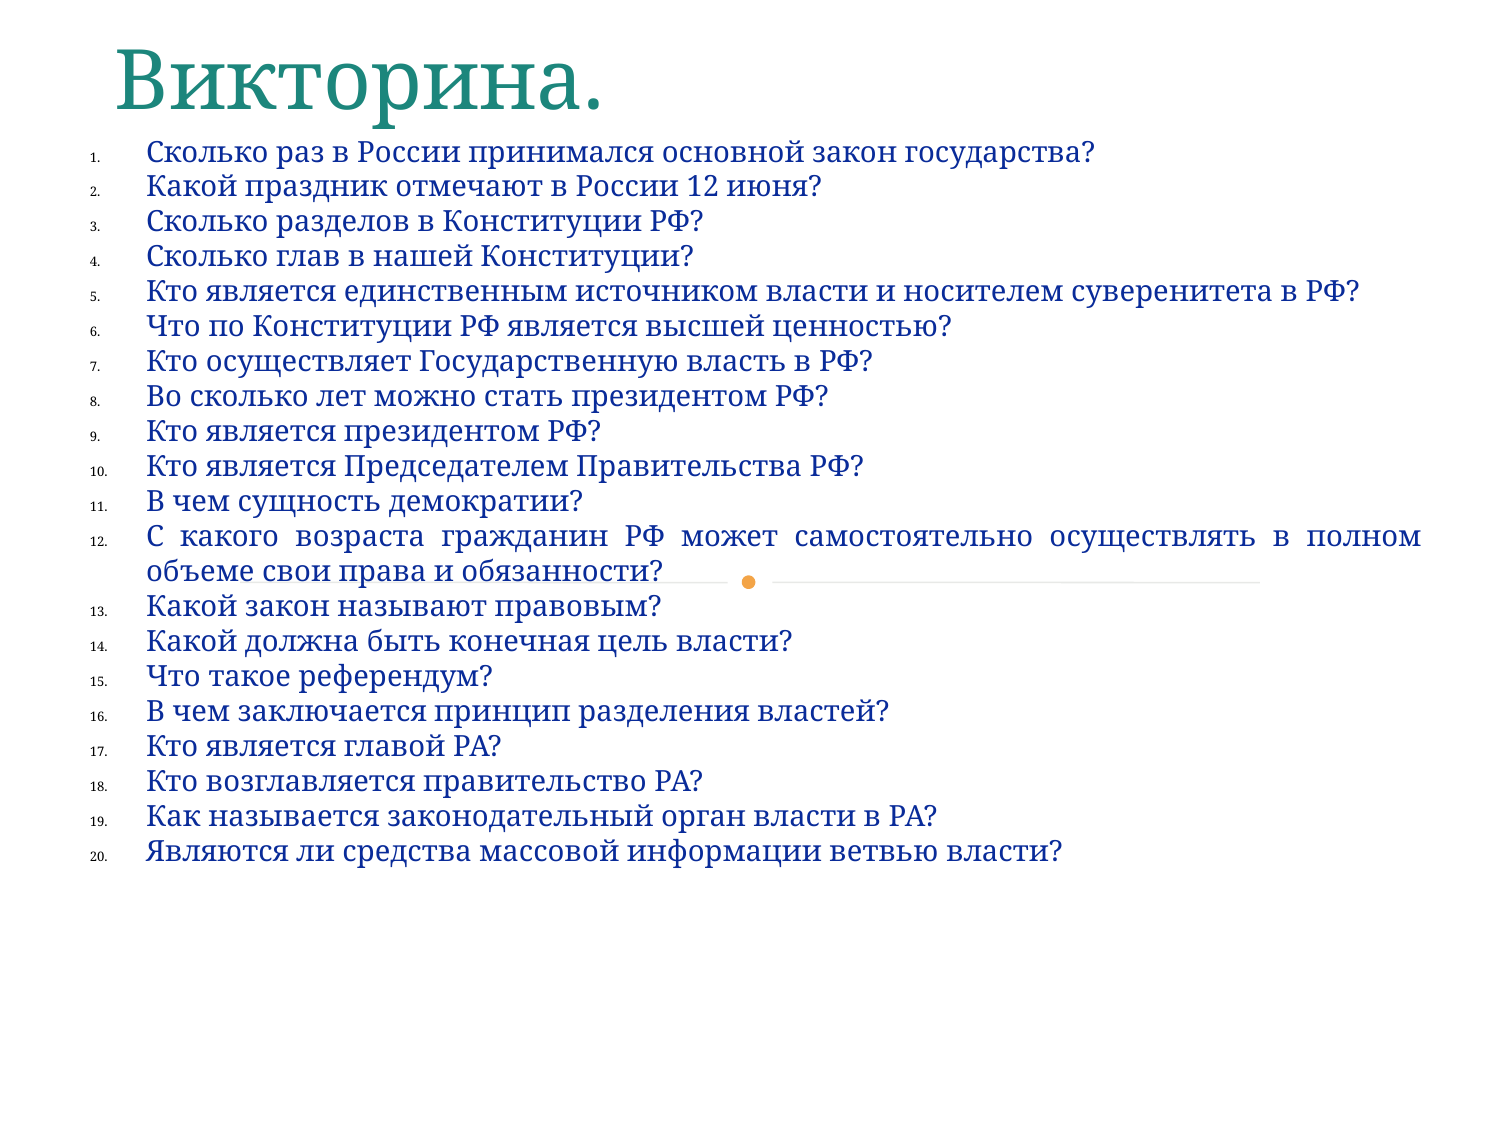

Викторина.
# Сколько раз в России принимался основной закон государства?
Какой праздник отмечают в России 12 июня?
Сколько разделов в Конституции РФ?
Сколько глав в нашей Конституции?
Кто является единственным источником власти и носителем суверенитета в РФ?
Что по Конституции РФ является высшей ценностью?
Кто осуществляет Государственную власть в РФ?
Во сколько лет можно стать президентом РФ?
Кто является президентом РФ?
Кто является Председателем Правительства РФ?
В чем сущность демократии?
С какого возраста гражданин РФ может самостоятельно осуществлять в полном объеме свои права и обязанности?
Какой закон называют правовым?
Какой должна быть конечная цель власти?
Что такое референдум?
В чем заключается принцип разделения властей?
Кто является главой РА?
Кто возглавляется правительство РА?
Как называется законодательный орган власти в РА?
Являются ли средства массовой информации ветвью власти?